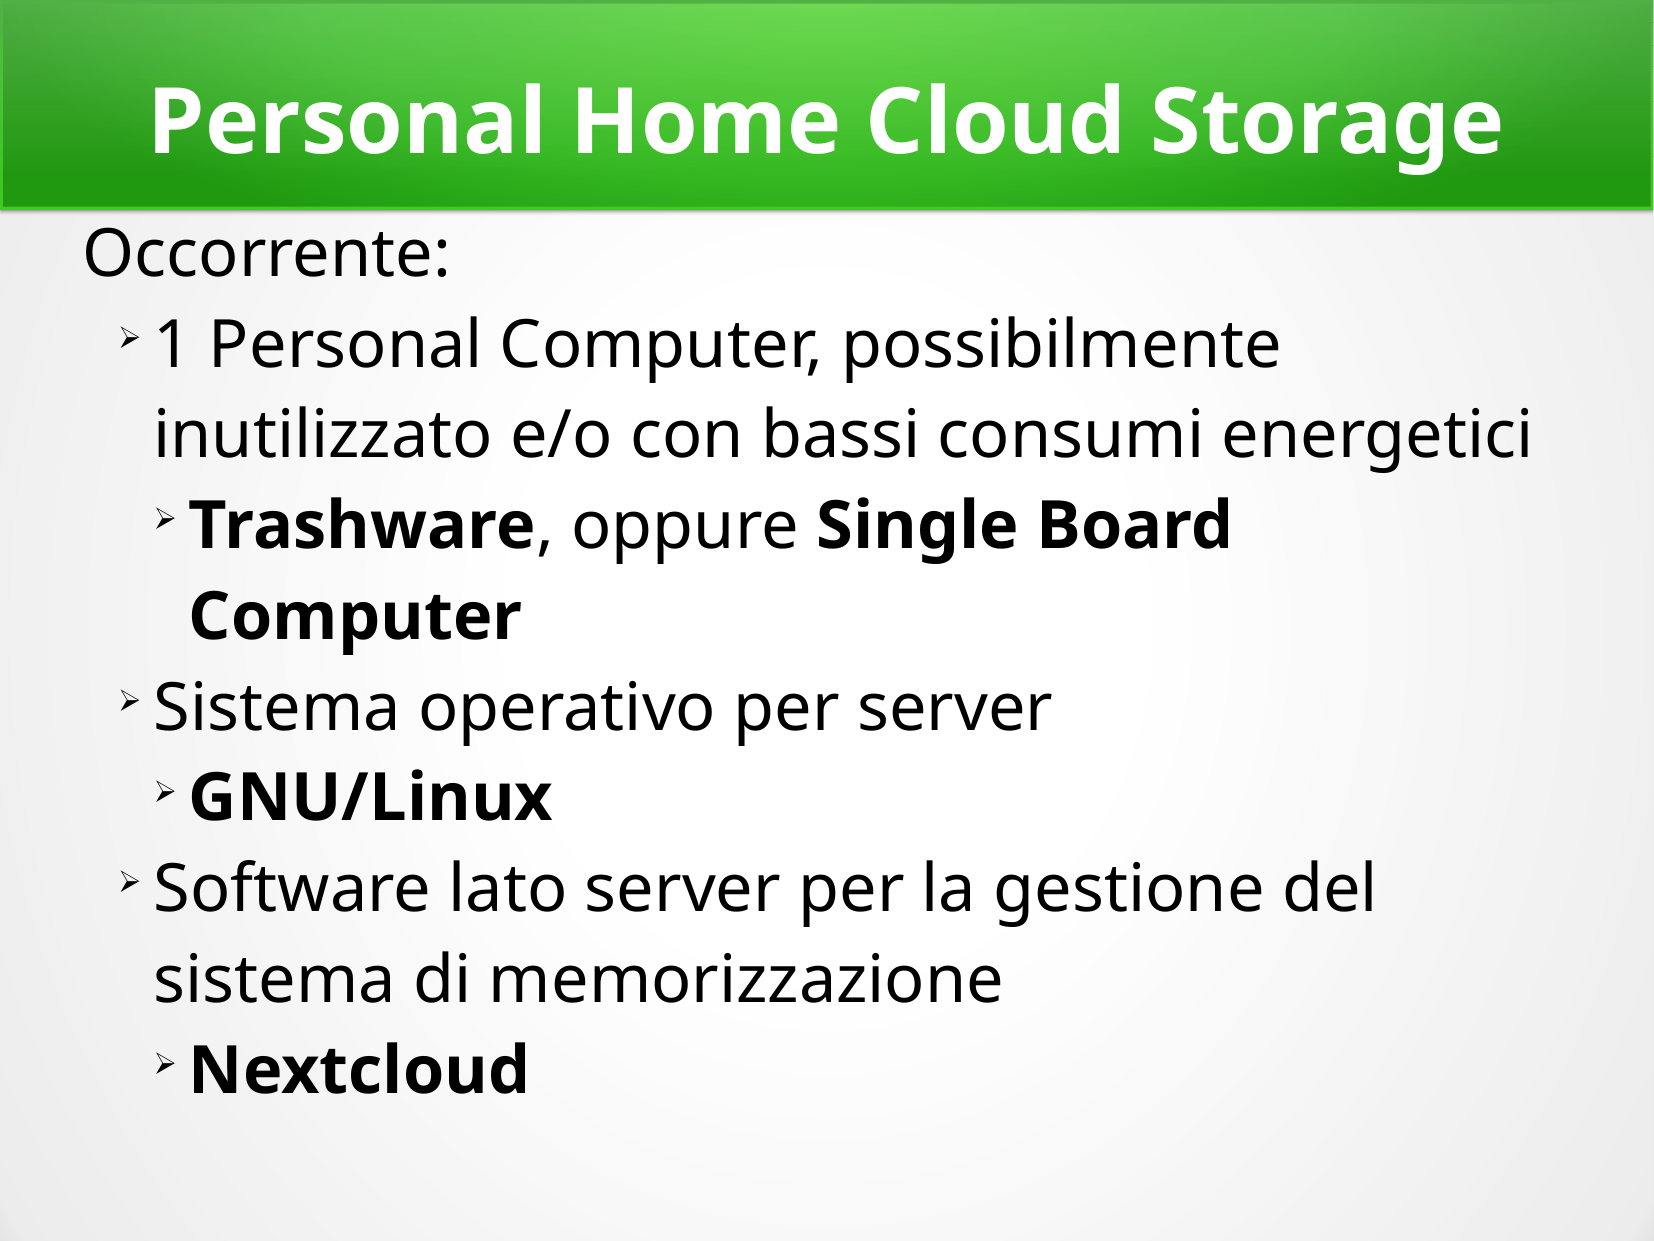

# Personal Home Cloud Storage
Occorrente:
1 Personal Computer, possibilmente inutilizzato e/o con bassi consumi energetici
Trashware, oppure Single Board Computer
Sistema operativo per server
GNU/Linux
Software lato server per la gestione del sistema di memorizzazione
Nextcloud